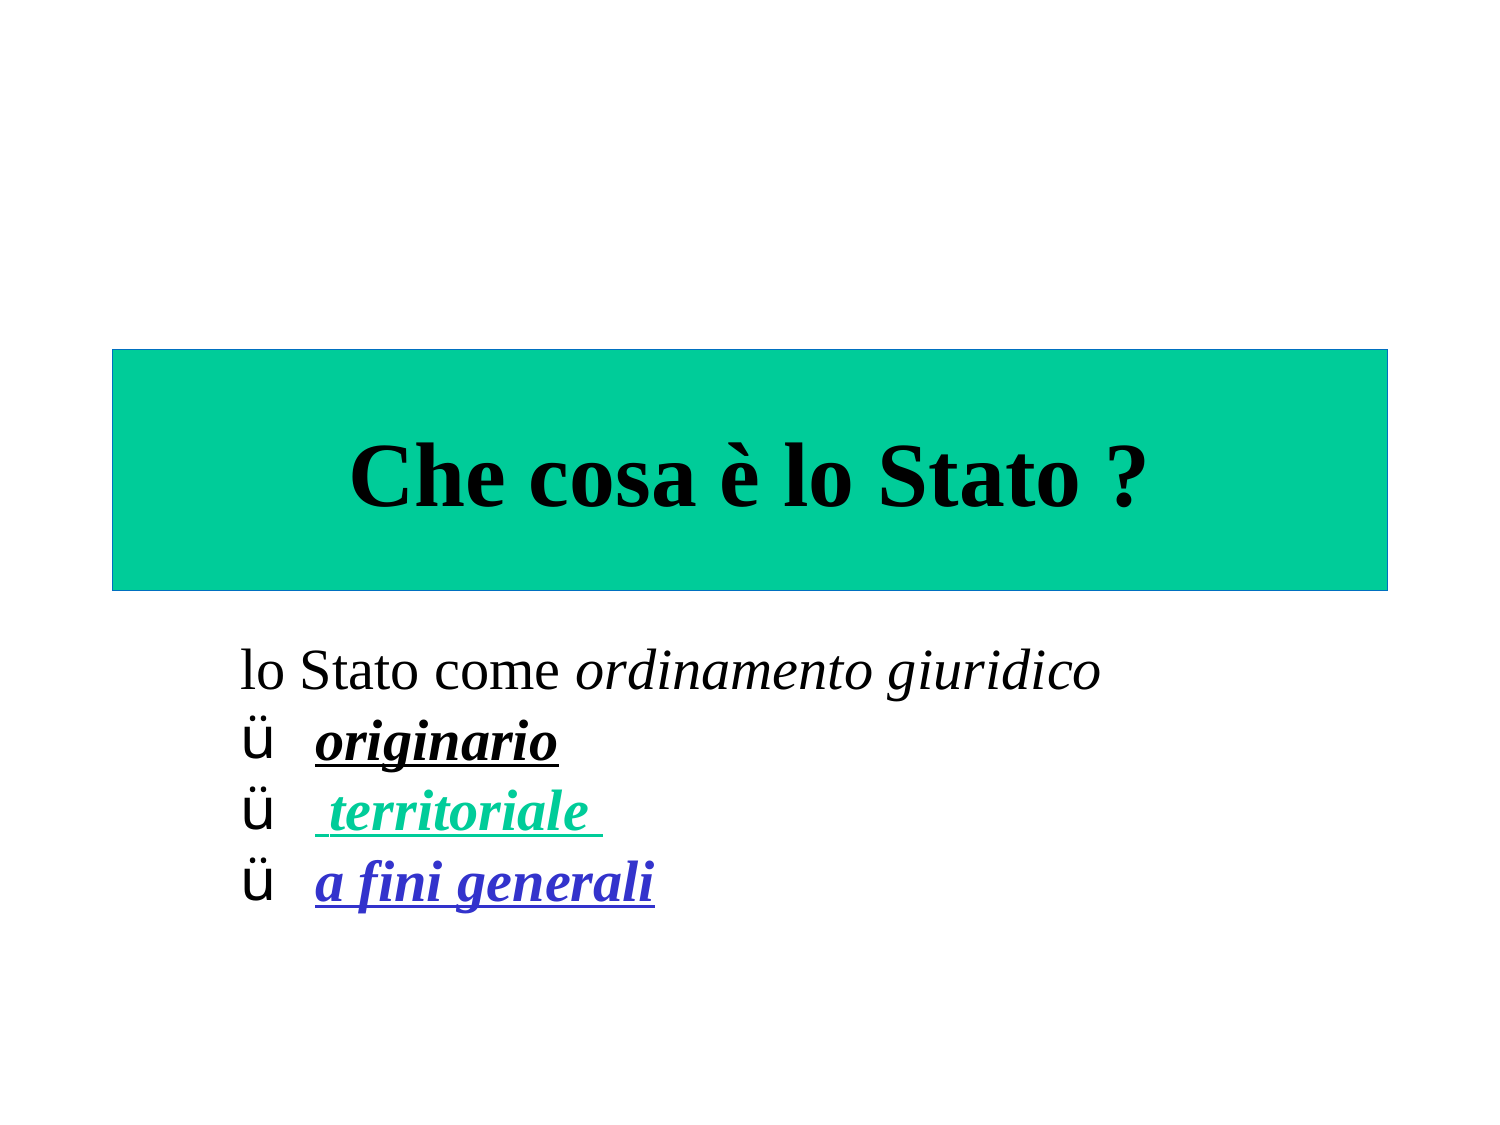

# Che cosa è lo Stato ?
lo Stato come ordinamento giuridico
originario
 territoriale
a fini generali